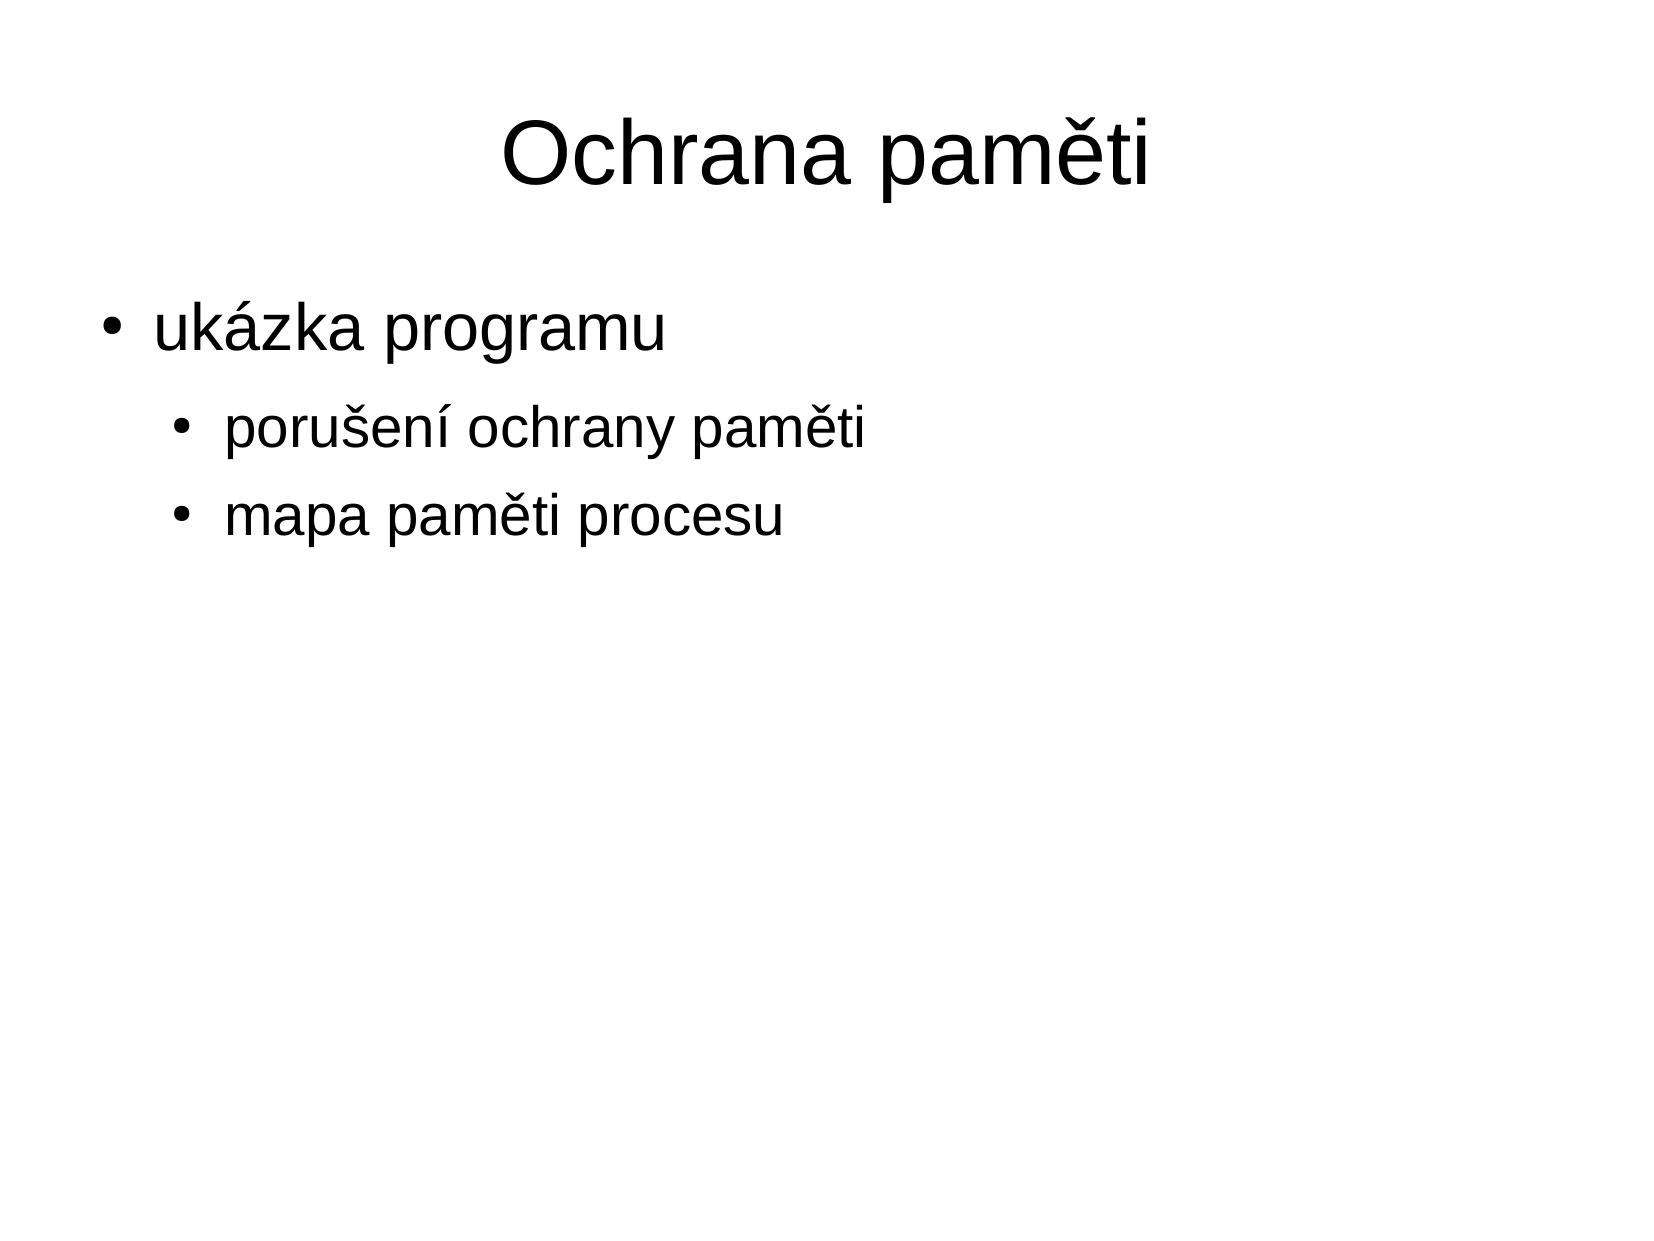

# Ochrana paměti
ukázka programu
porušení ochrany paměti
mapa paměti procesu